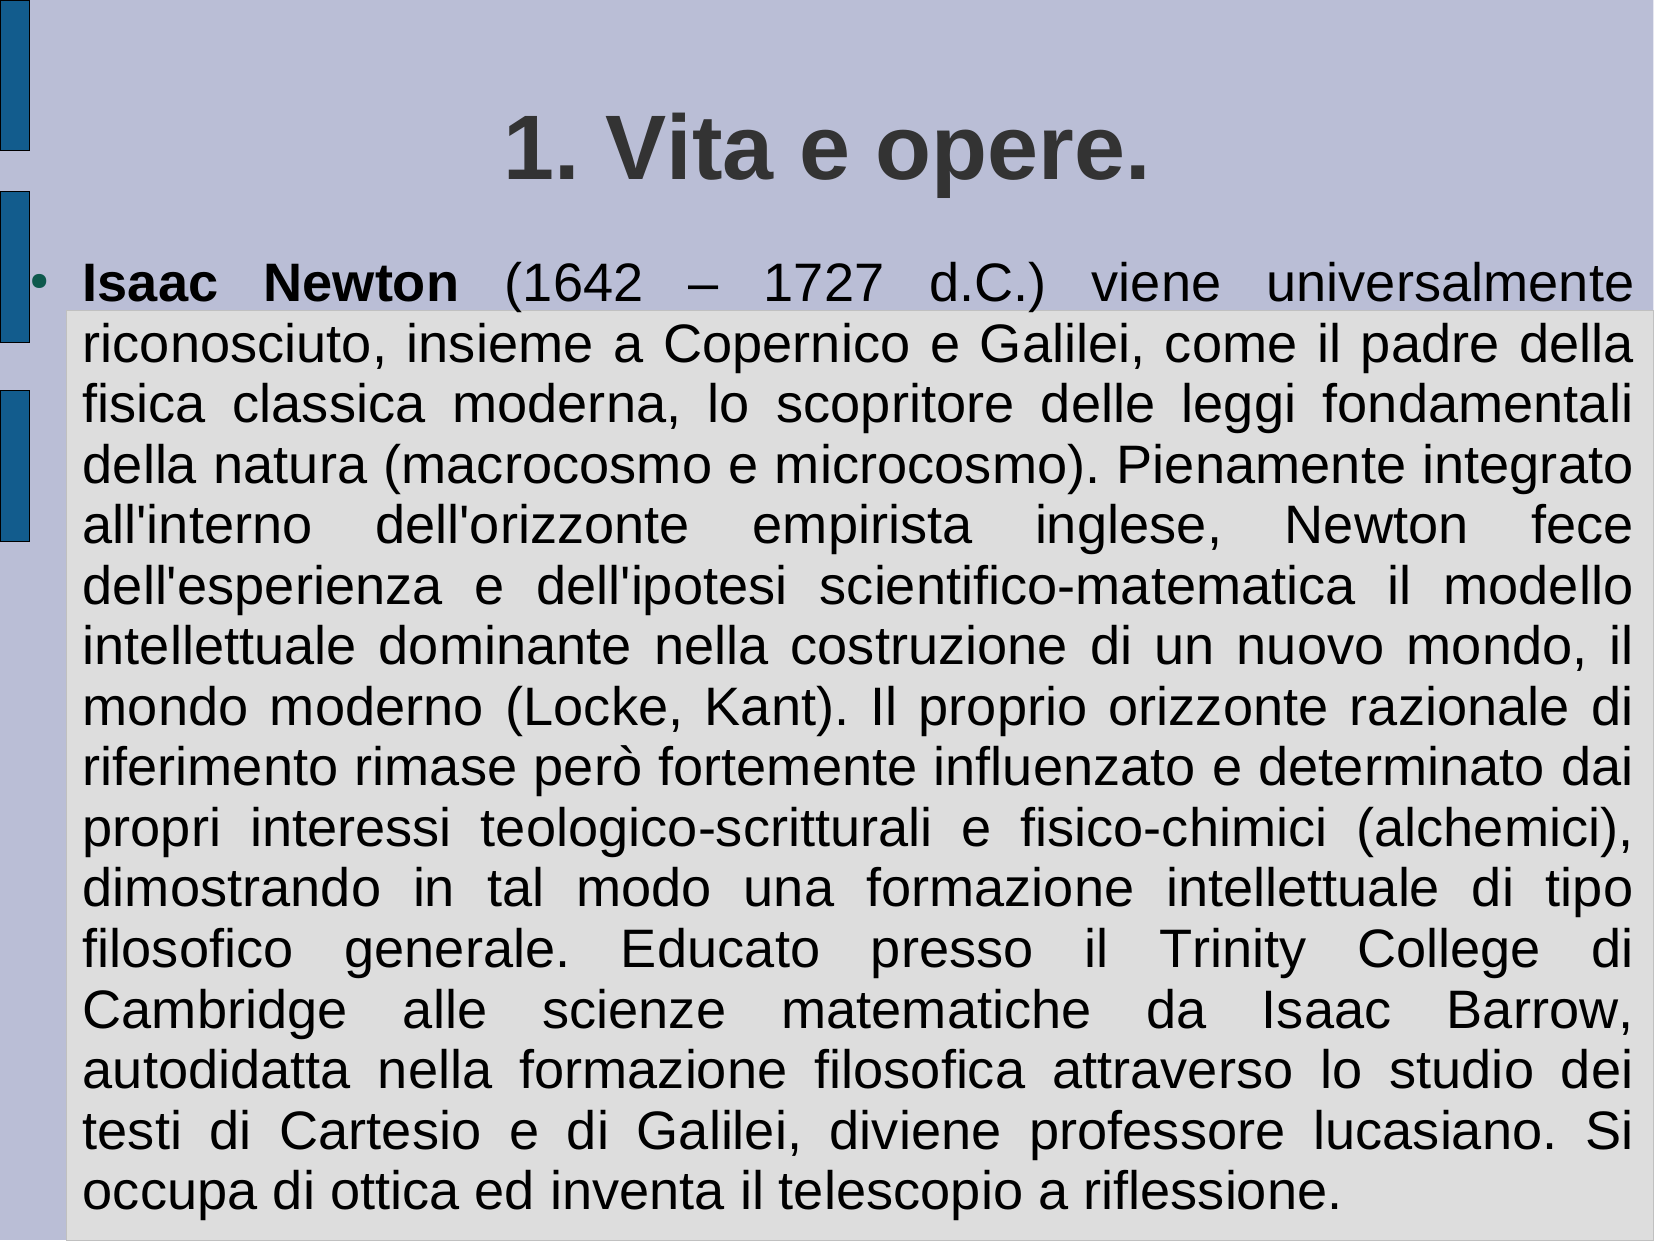

# 1. Vita e opere.
Isaac Newton (1642 – 1727 d.C.) viene universalmente riconosciuto, insieme a Copernico e Galilei, come il padre della fisica classica moderna, lo scopritore delle leggi fondamentali della natura (macrocosmo e microcosmo). Pienamente integrato all'interno dell'orizzonte empirista inglese, Newton fece dell'esperienza e dell'ipotesi scientifico-matematica il modello intellettuale dominante nella costruzione di un nuovo mondo, il mondo moderno (Locke, Kant). Il proprio orizzonte razionale di riferimento rimase però fortemente influenzato e determinato dai propri interessi teologico-scritturali e fisico-chimici (alchemici), dimostrando in tal modo una formazione intellettuale di tipo filosofico generale. Educato presso il Trinity College di Cambridge alle scienze matematiche da Isaac Barrow, autodidatta nella formazione filosofica attraverso lo studio dei testi di Cartesio e di Galilei, diviene professore lucasiano. Si occupa di ottica ed inventa il telescopio a riflessione.